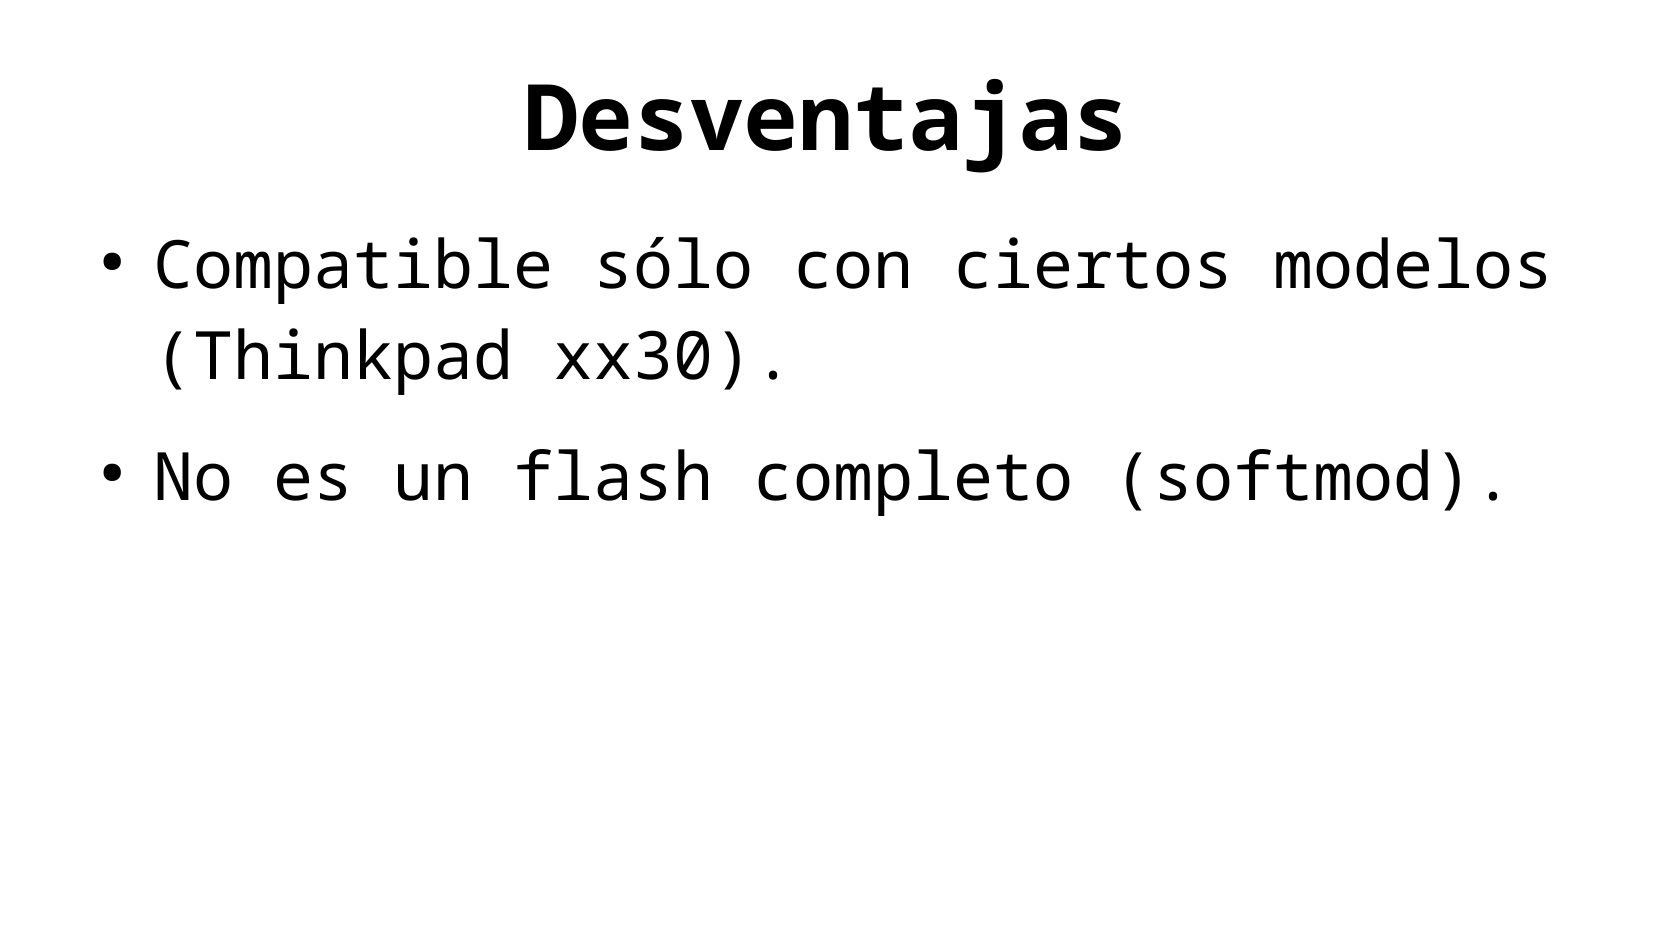

# Desventajas
Compatible sólo con ciertos modelos (Thinkpad xx30).
No es un flash completo (softmod).